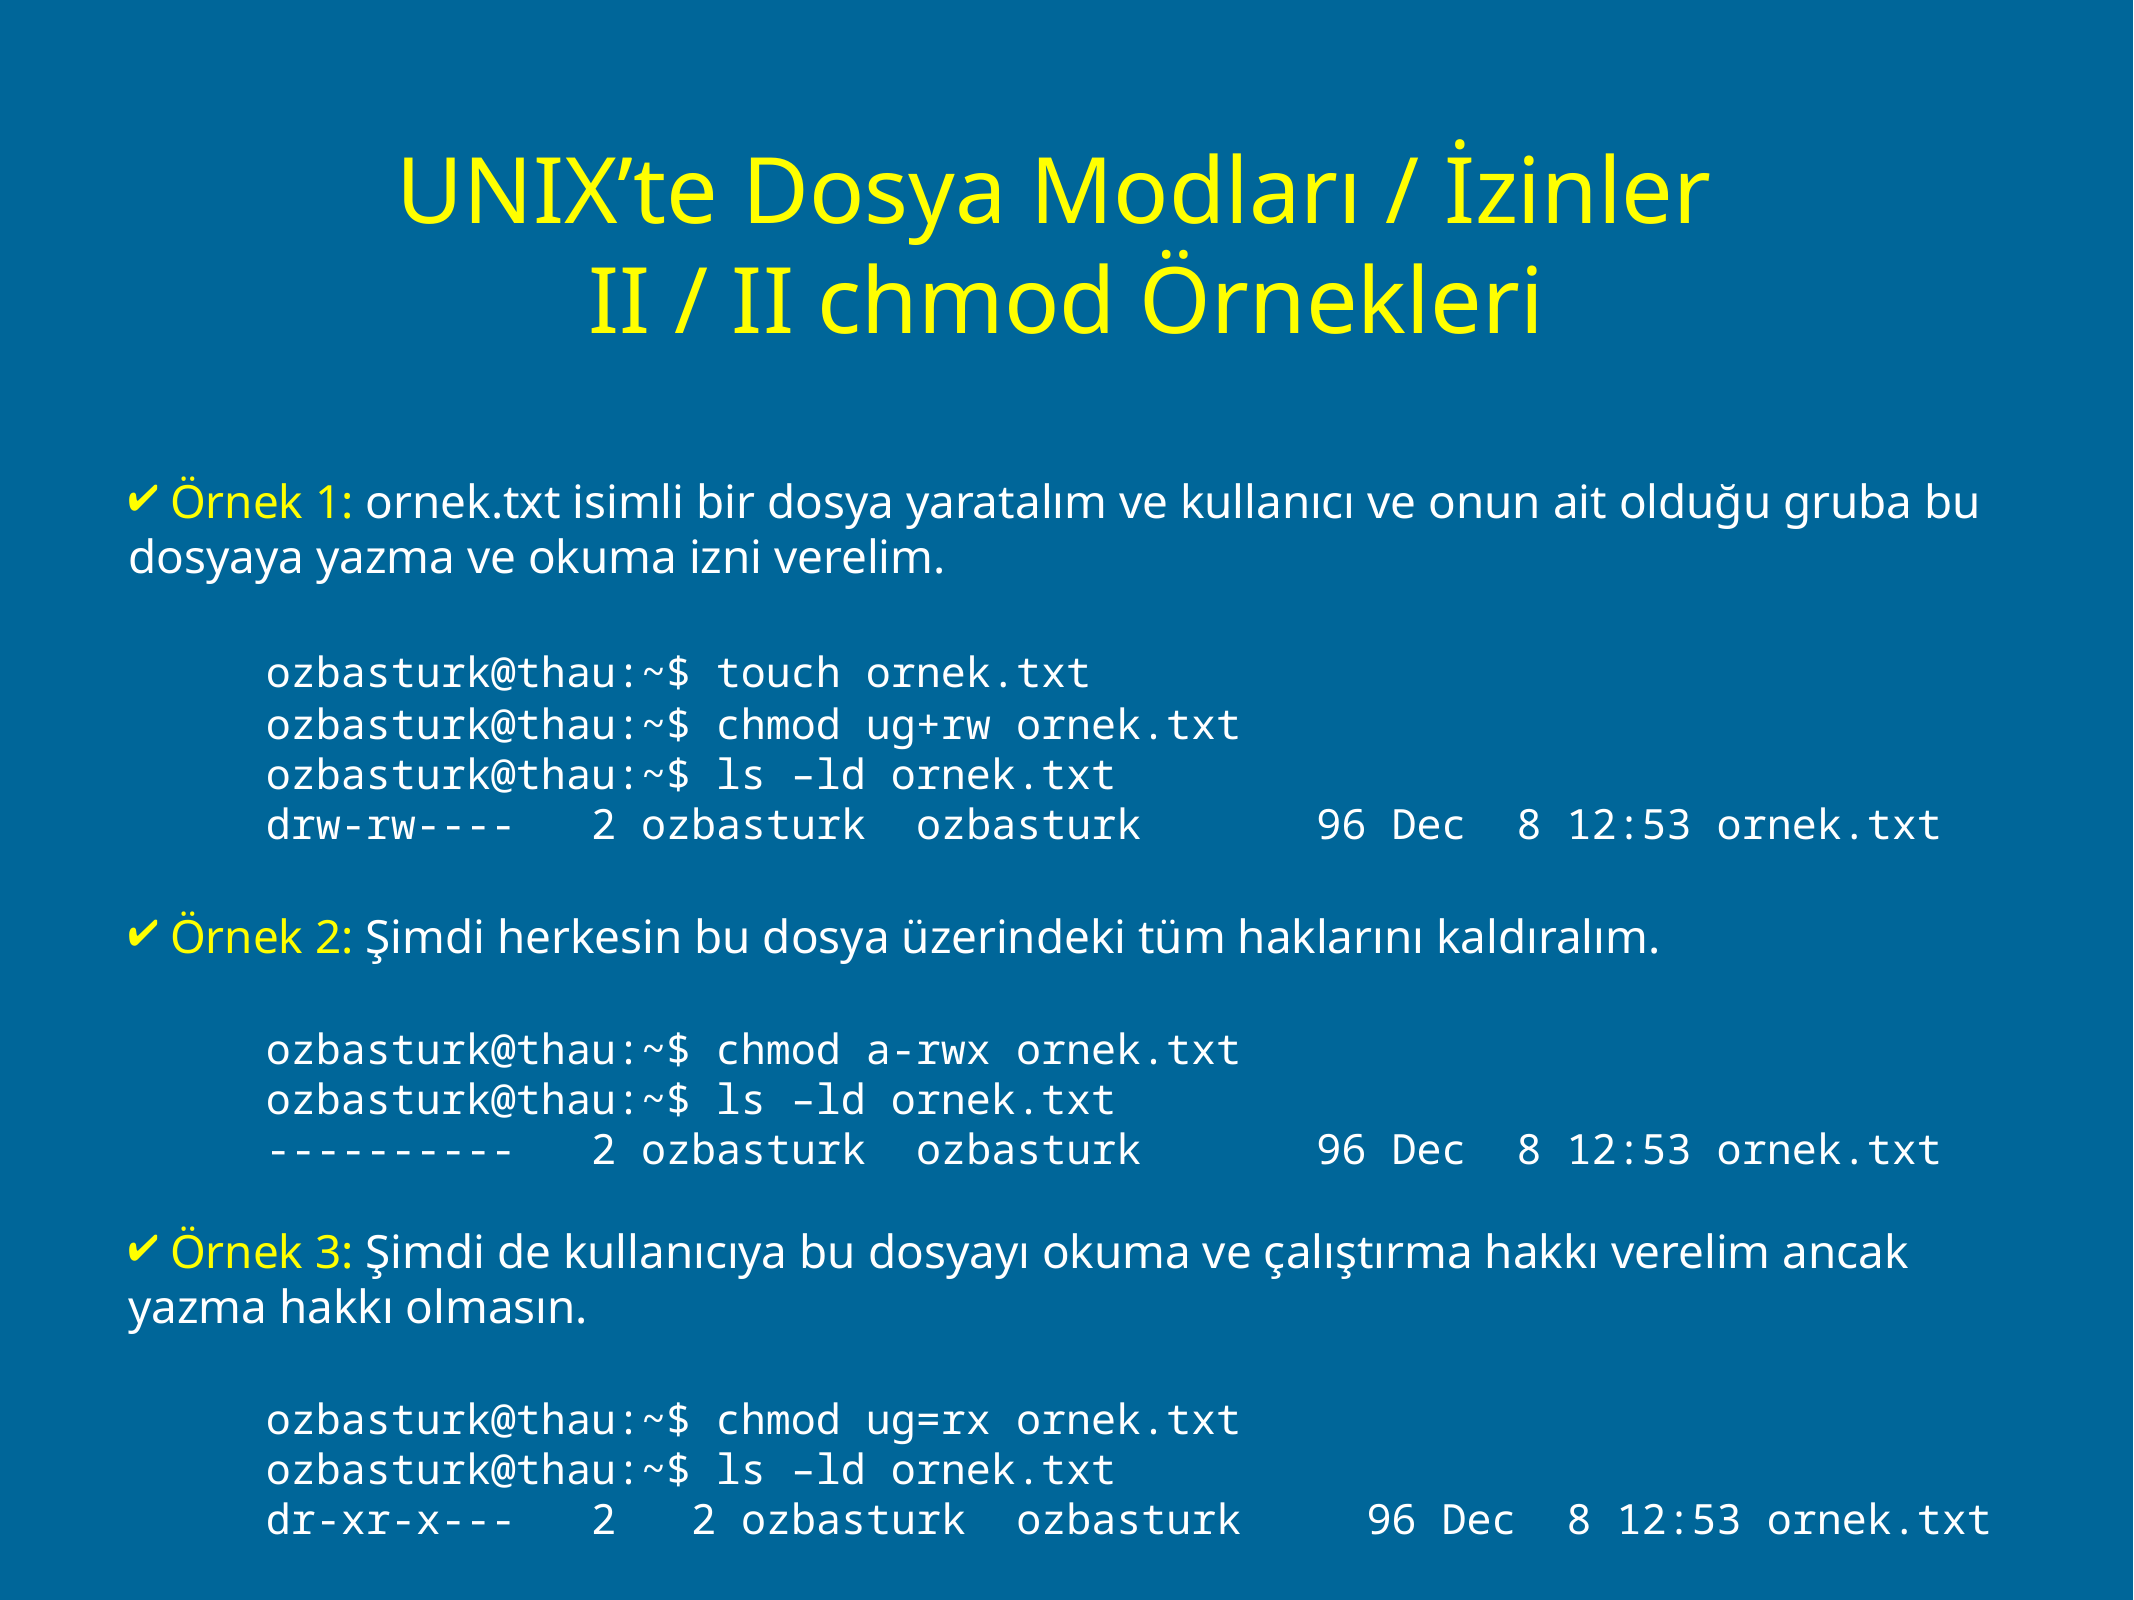

# UNIX’te Dosya Modları / İzinler II / II chmod Örnekleri
 Örnek 1: ornek.txt isimli bir dosya yaratalım ve kullanıcı ve onun ait olduğu gruba bu dosyaya yazma ve okuma izni verelim.
	ozbasturk@thau:~$ touch ornek.txt
	ozbasturk@thau:~$ chmod ug+rw ornek.txt
	ozbasturk@thau:~$ ls –ld ornek.txt
	drw-rw---- 2 ozbasturk ozbasturk 96 Dec 8 12:53 ornek.txt
 Örnek 2: Şimdi herkesin bu dosya üzerindeki tüm haklarını kaldıralım.
	ozbasturk@thau:~$ chmod a-rwx ornek.txt
	ozbasturk@thau:~$ ls –ld ornek.txt
	---------- 2 ozbasturk ozbasturk 96 Dec 8 12:53 ornek.txt
 Örnek 3: Şimdi de kullanıcıya bu dosyayı okuma ve çalıştırma hakkı verelim ancak yazma hakkı olmasın.
	ozbasturk@thau:~$ chmod ug=rx ornek.txt
	ozbasturk@thau:~$ ls –ld ornek.txt
	dr-xr-x--- 2 2 ozbasturk ozbasturk 96 Dec 8 12:53 ornek.txt